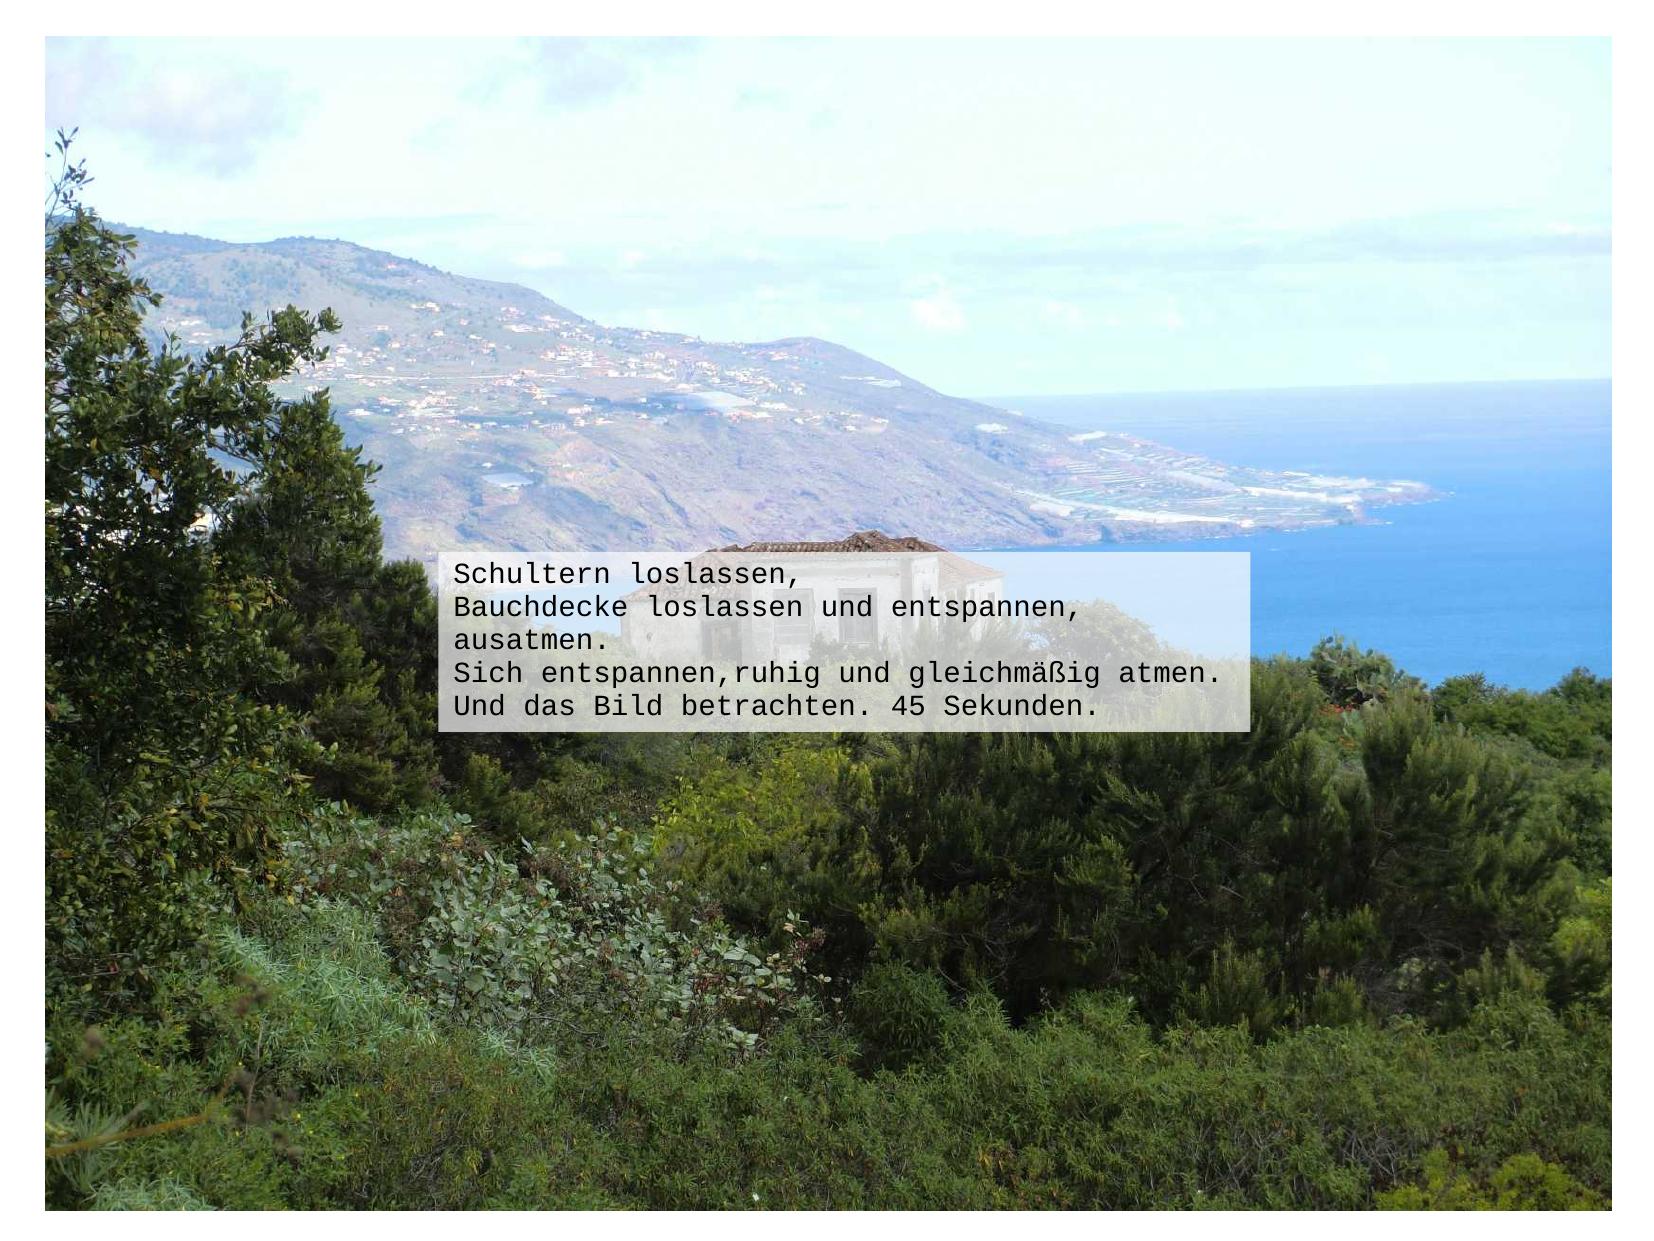

Schultern loslassen,
Bauchdecke loslassen und entspannen,
ausatmen.
Sich entspannen,ruhig und gleichmäßig atmen.
Und das Bild betrachten. 45 Sekunden.